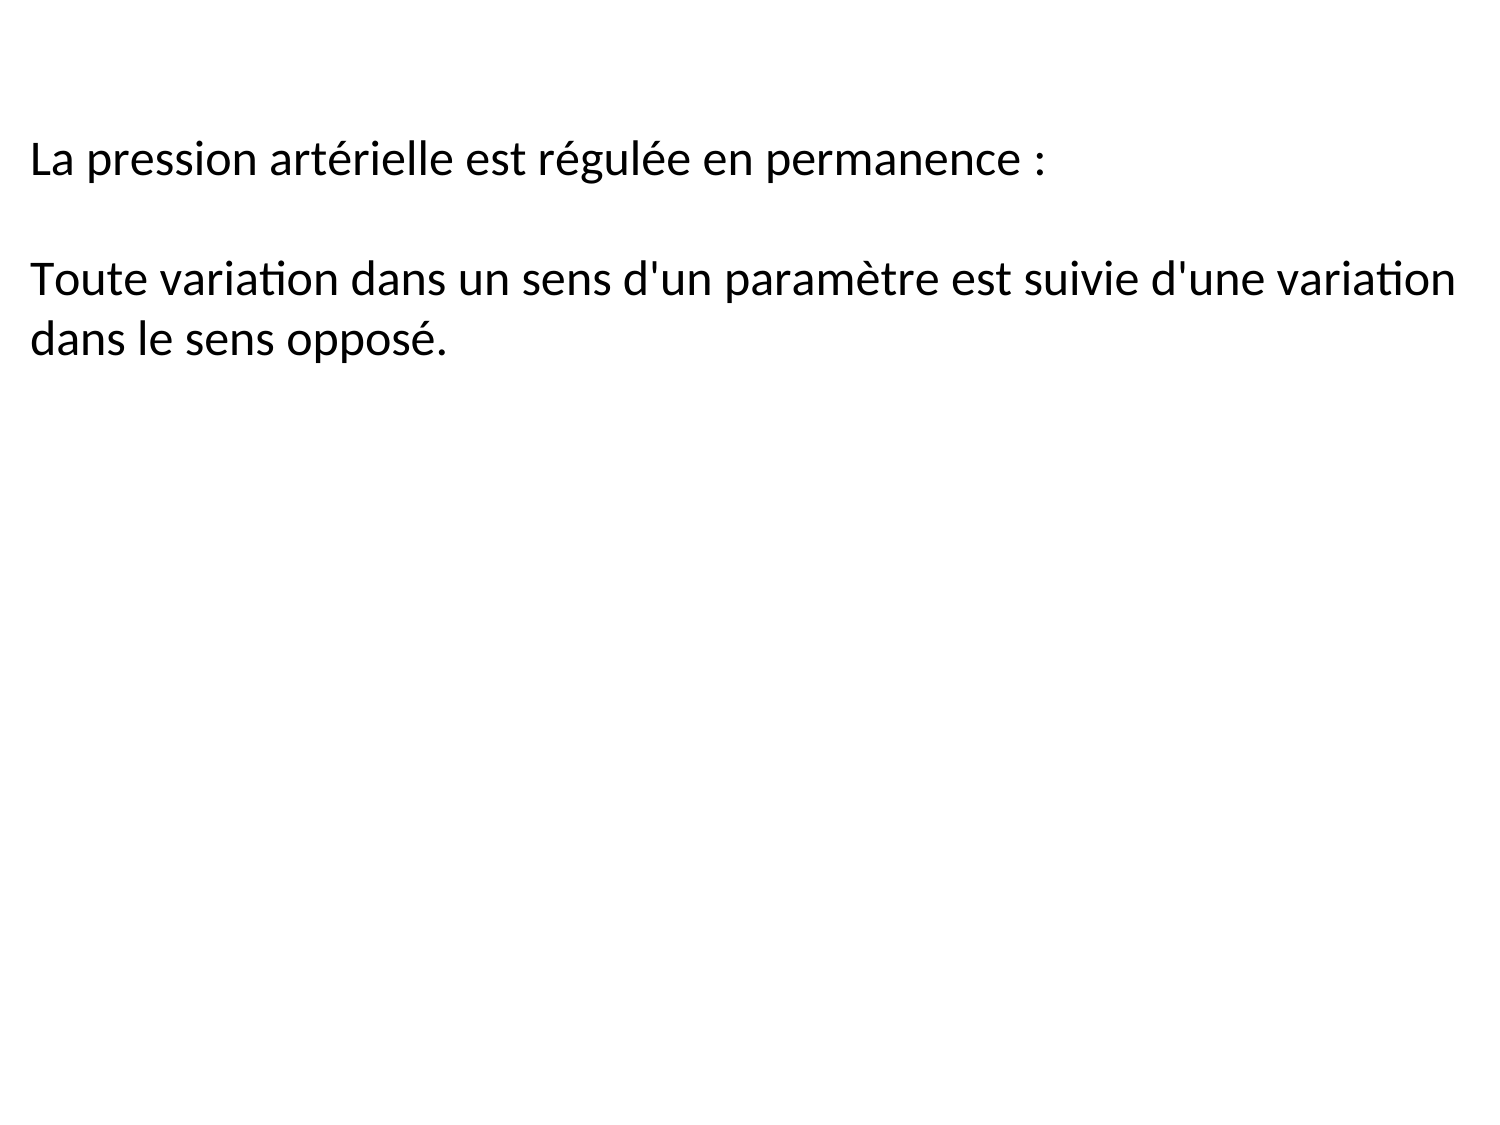

La pression artérielle est régulée en permanence :
Toute variation dans un sens d'un paramètre est suivie d'une variation
dans le sens opposé.